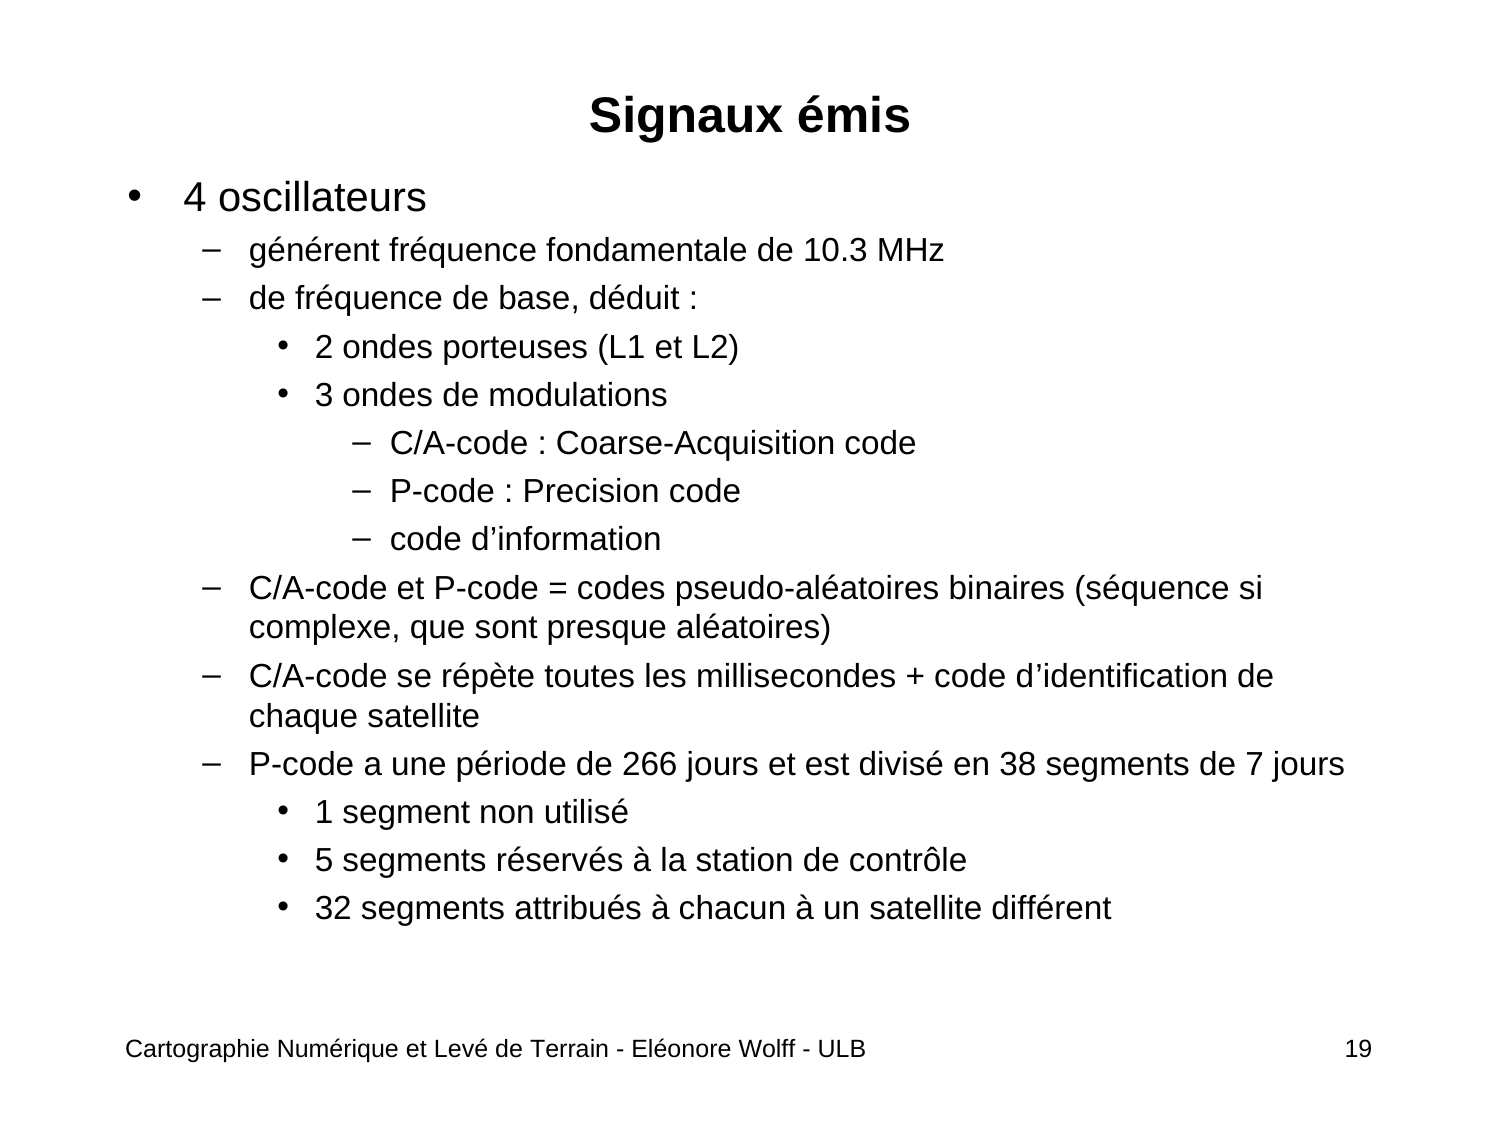

# Signaux émis
4 oscillateurs
générent fréquence fondamentale de 10.3 MHz
de fréquence de base, déduit :
2 ondes porteuses (L1 et L2)‏
3 ondes de modulations
C/A-code : Coarse-Acquisition code
P-code : Precision code
code d’information
C/A-code et P-code = codes pseudo-aléatoires binaires (séquence si complexe, que sont presque aléatoires)‏
C/A-code se répète toutes les millisecondes + code d’identification de chaque satellite
P-code a une période de 266 jours et est divisé en 38 segments de 7 jours
1 segment non utilisé
5 segments réservés à la station de contrôle
32 segments attribués à chacun à un satellite différent
Cartographie Numérique et Levé de Terrain - Eléonore Wolff - ULB